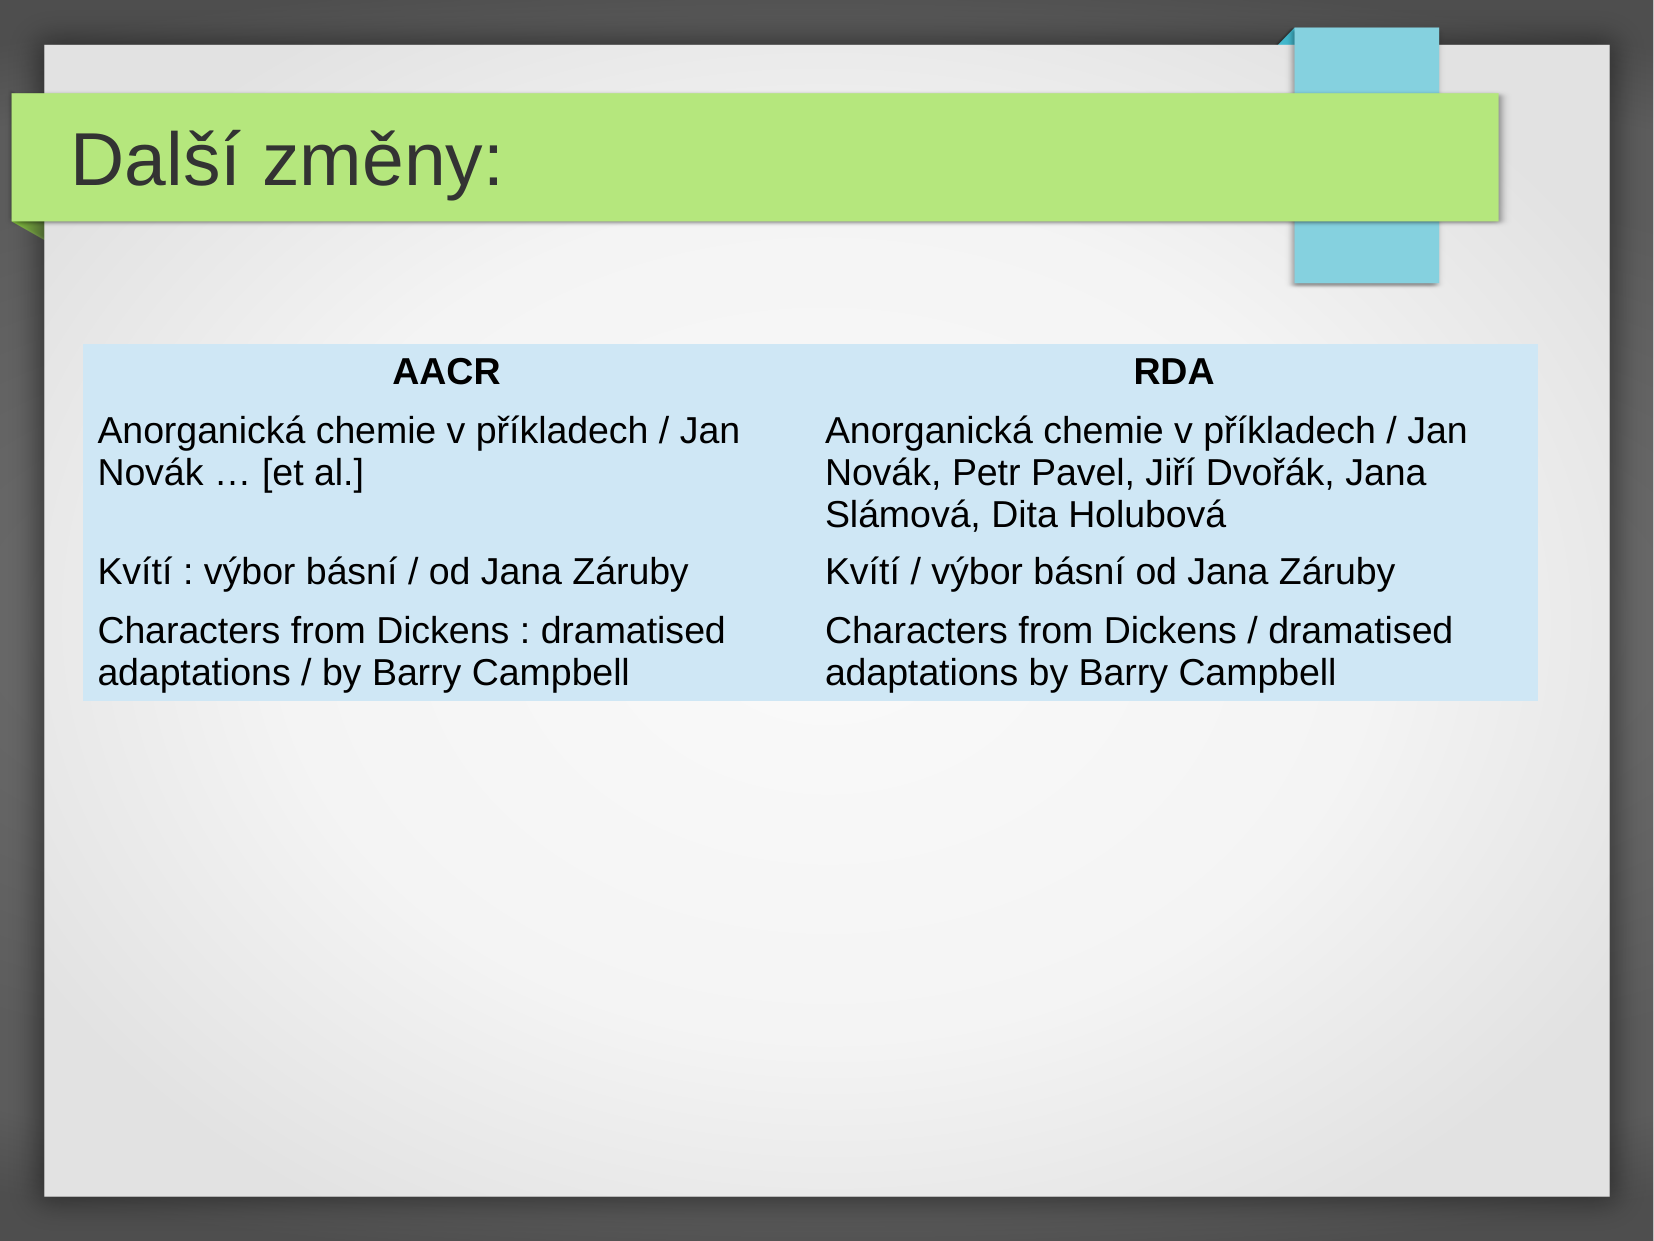

# Další změny:
| AACR | RDA |
| --- | --- |
| Anorganická chemie v příkladech / Jan Novák … [et al.] | Anorganická chemie v příkladech / Jan Novák, Petr Pavel, Jiří Dvořák, Jana Slámová, Dita Holubová |
| Kvítí : výbor básní / od Jana Záruby | Kvítí / výbor básní od Jana Záruby |
| Characters from Dickens : dramatised adaptations / by Barry Campbell | Characters from Dickens / dramatised adaptations by Barry Campbell |